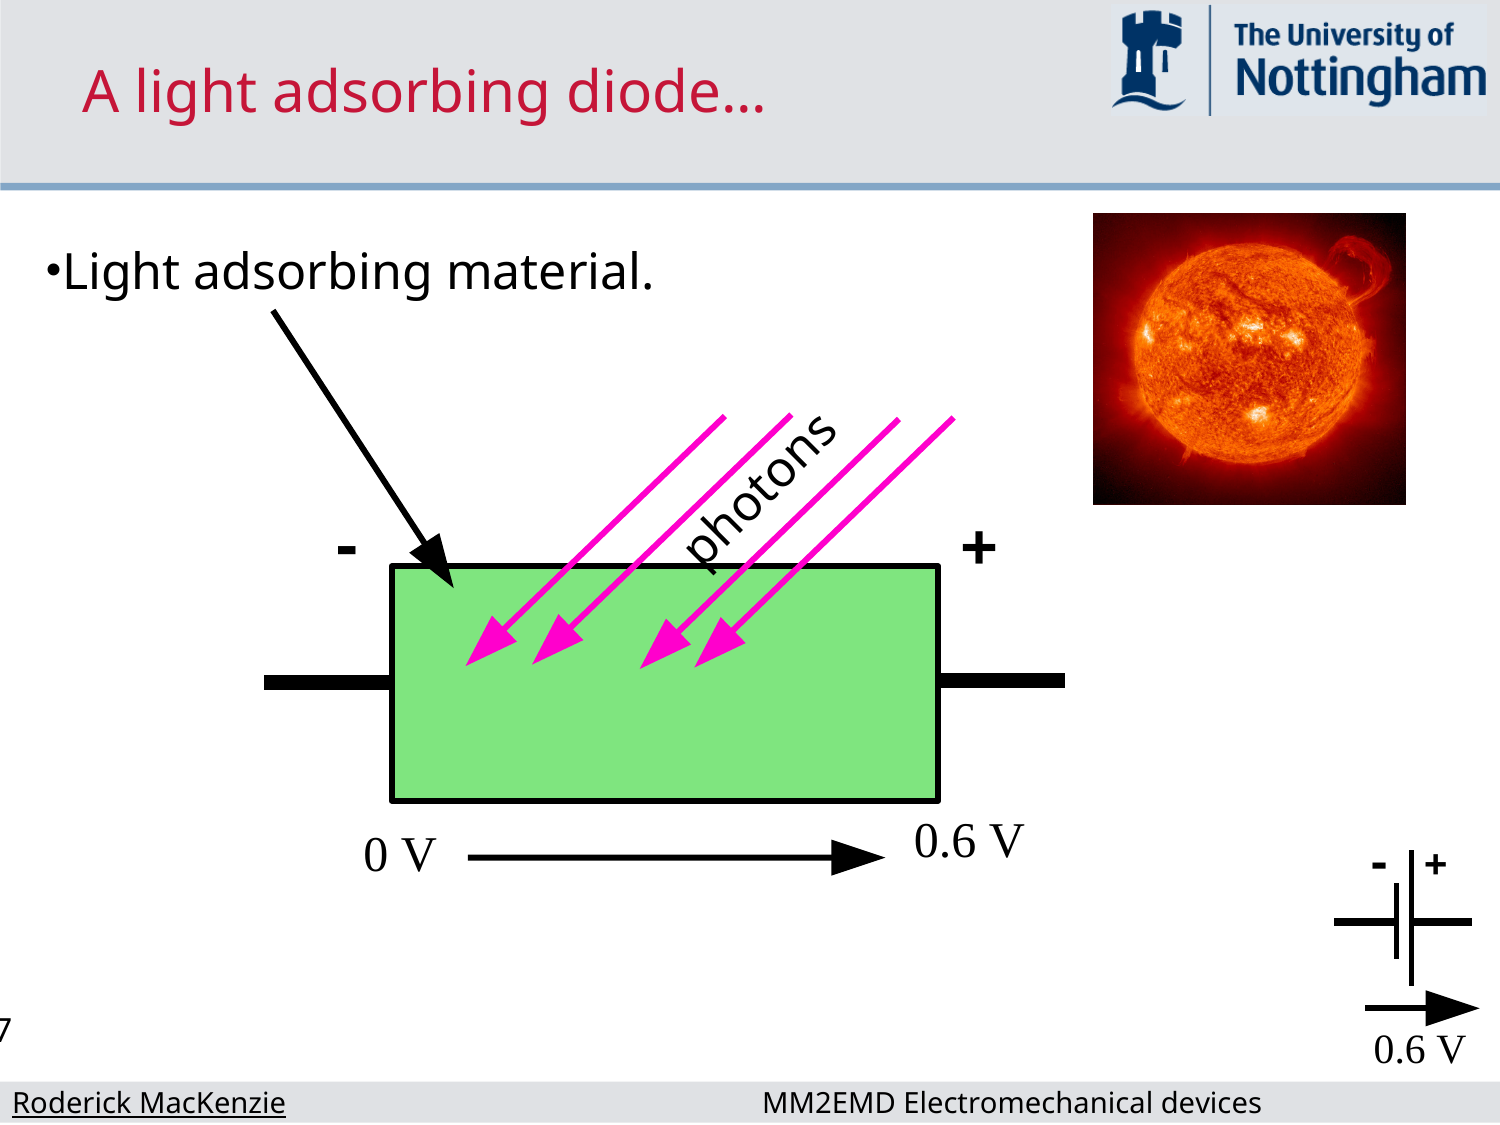

# A light adsorbing diode...
Light adsorbing material.
photons
-
+
0.6 V
0 V
-
+
0.6 V